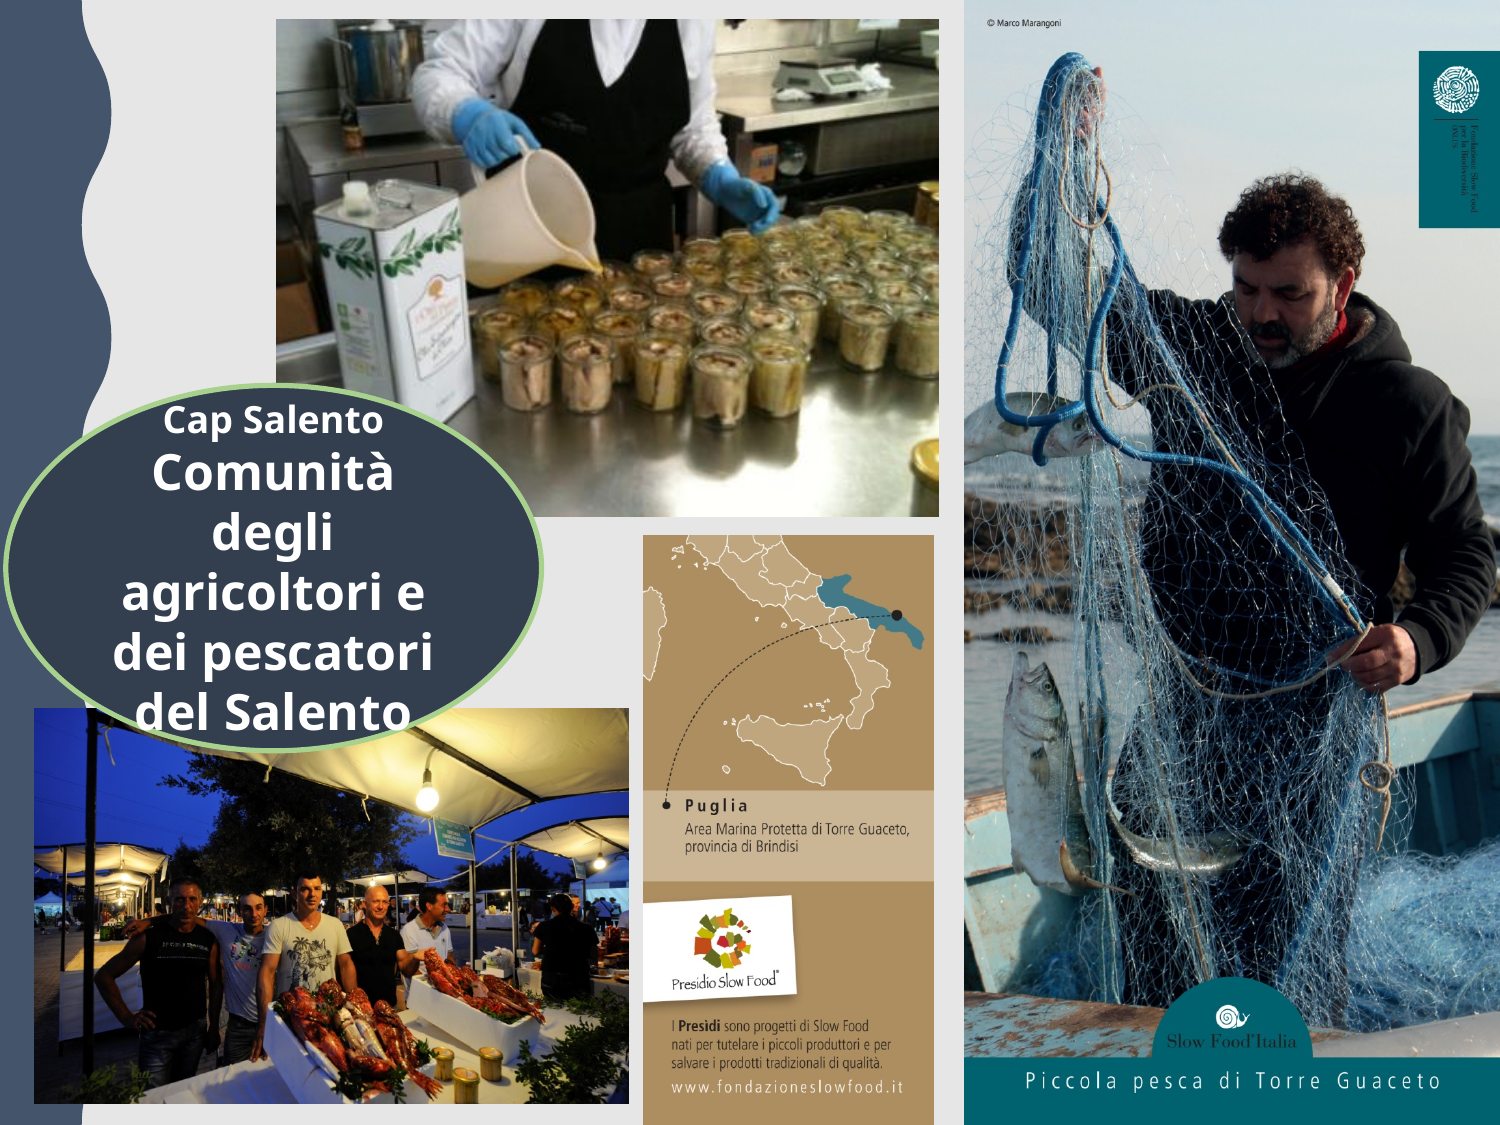

Cap Salento
Comunità degli agricoltori e dei pescatori del Salento